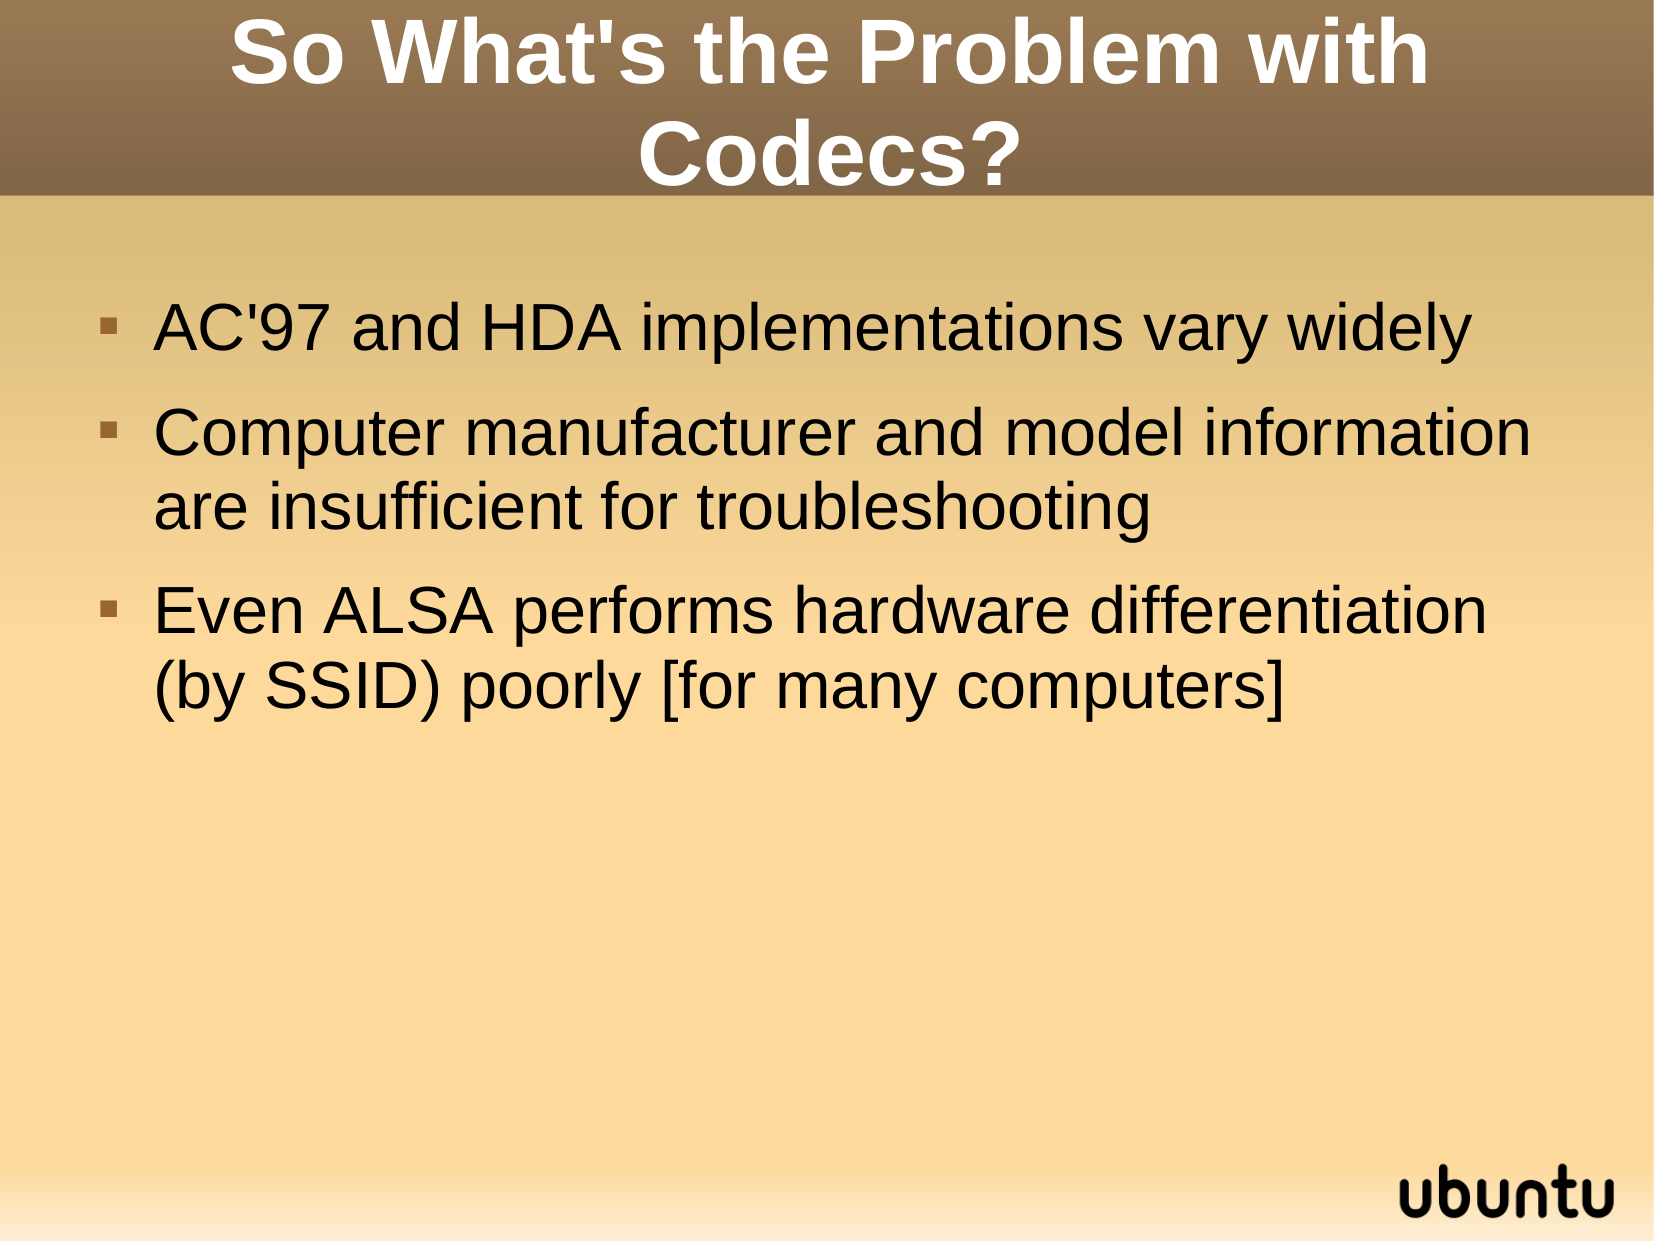

# So What's the Problem with Codecs?
AC'97 and HDA implementations vary widely
Computer manufacturer and model information are insufficient for troubleshooting
Even ALSA performs hardware differentiation (by SSID) poorly [for many computers]